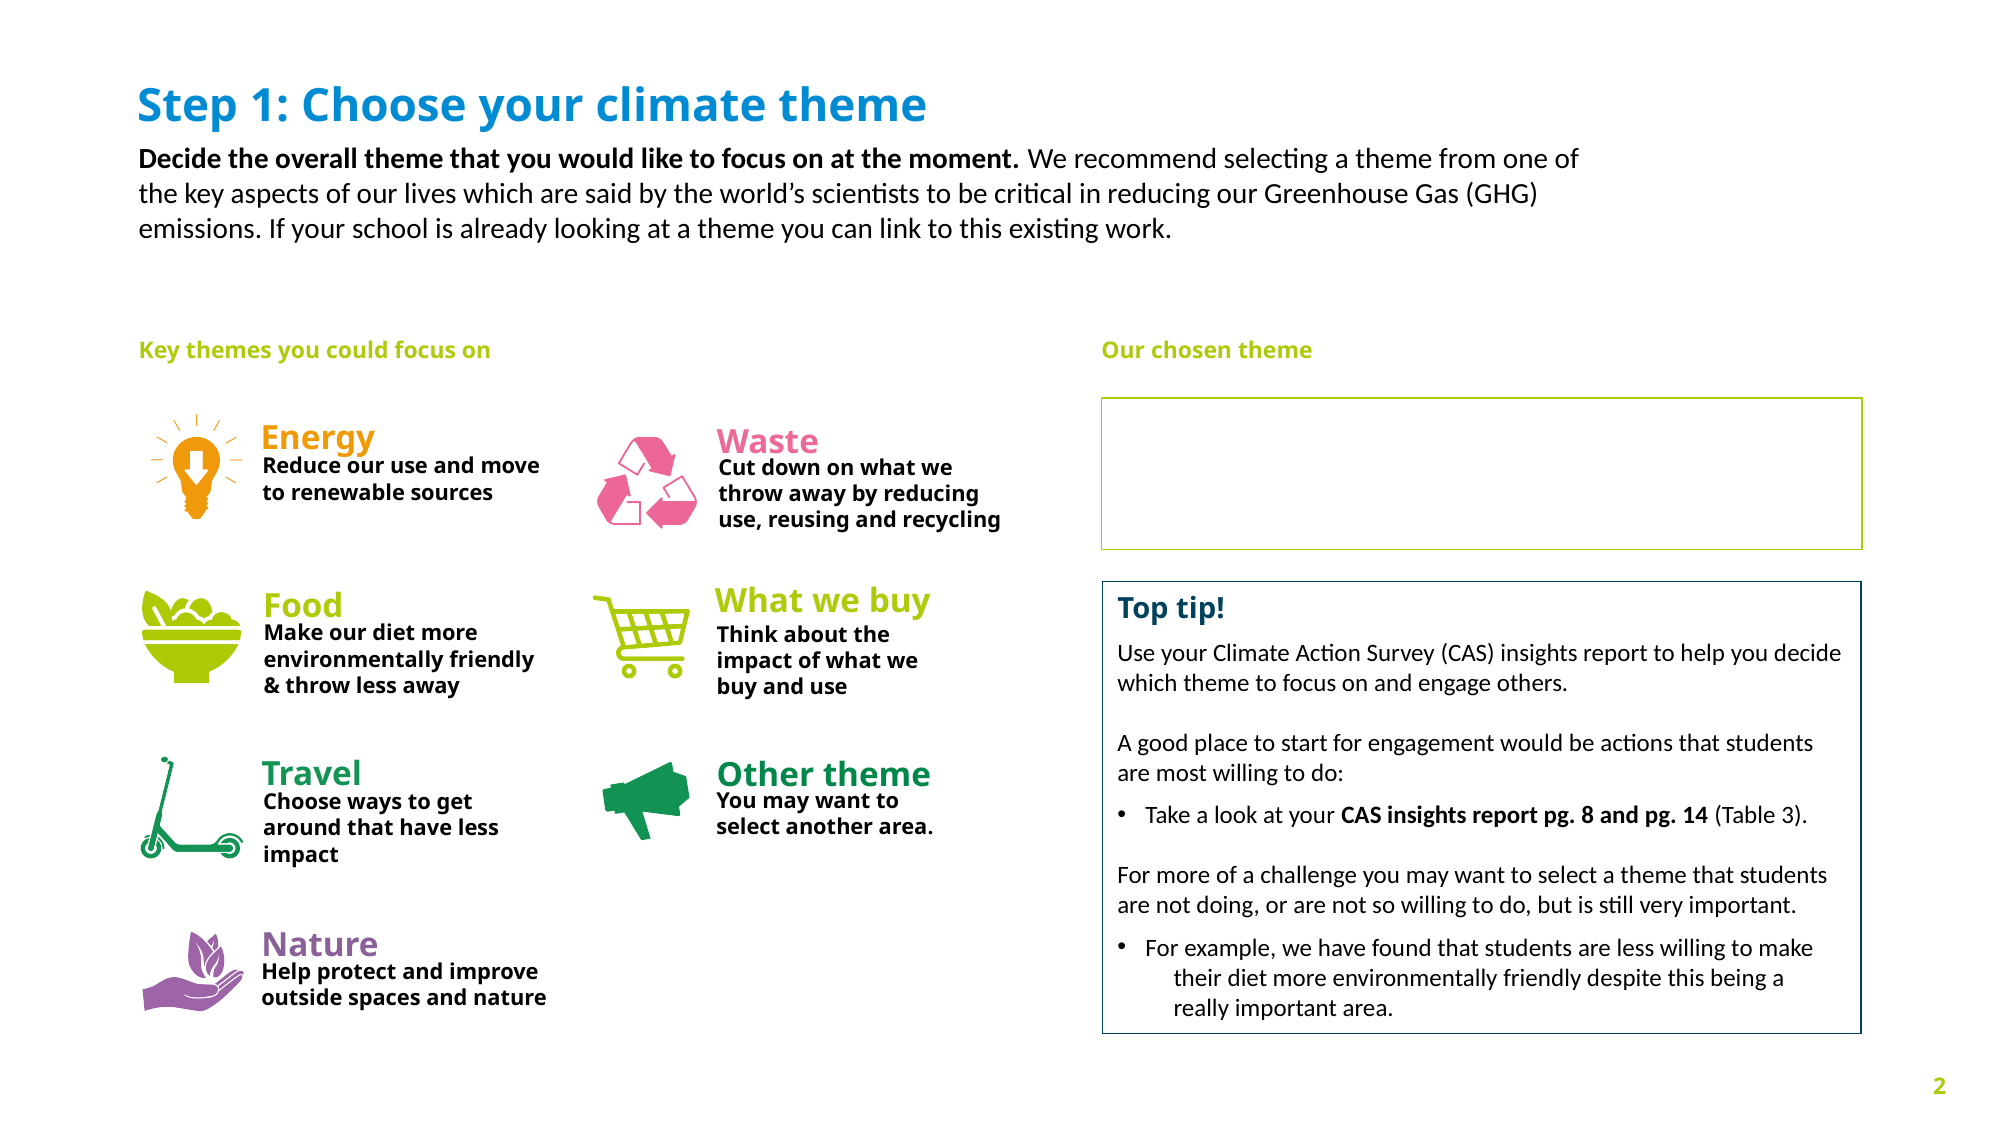

Step 1: Choose your climate theme
Decide the overall theme that you would like to focus on at the moment. We recommend selecting a theme from one of the key aspects of our lives which are said by the world’s scientists to be critical in reducing our Greenhouse Gas (GHG) emissions. If your school is already looking at a theme you can link to this existing work.
Key themes you could focus on
Our chosen theme
Energy
Reduce our use and move to renewable sources
Waste
Cut down on what we throw away by reducing use, reusing and recycling
Food
Make our diet more environmentally friendly & throw less away
What we buy
Think about the impact of what we buy and use
Top tip!
Use your Climate Action Survey (CAS) insights report to help you decide which theme to focus on and engage others.
A good place to start for engagement would be actions that students are most willing to do:
Take a look at your CAS insights report pg. 8 and pg. 14 (Table 3).
For more of a challenge you may want to select a theme that students are not doing, or are not so willing to do, but is still very important.
For example, we have found that students are less willing to make their diet more environmentally friendly despite this being a really important area.
You may want to select another area.
Other theme
Travel
Choose ways to get around that have less impact
Nature
Help protect and improve outside spaces and nature
2